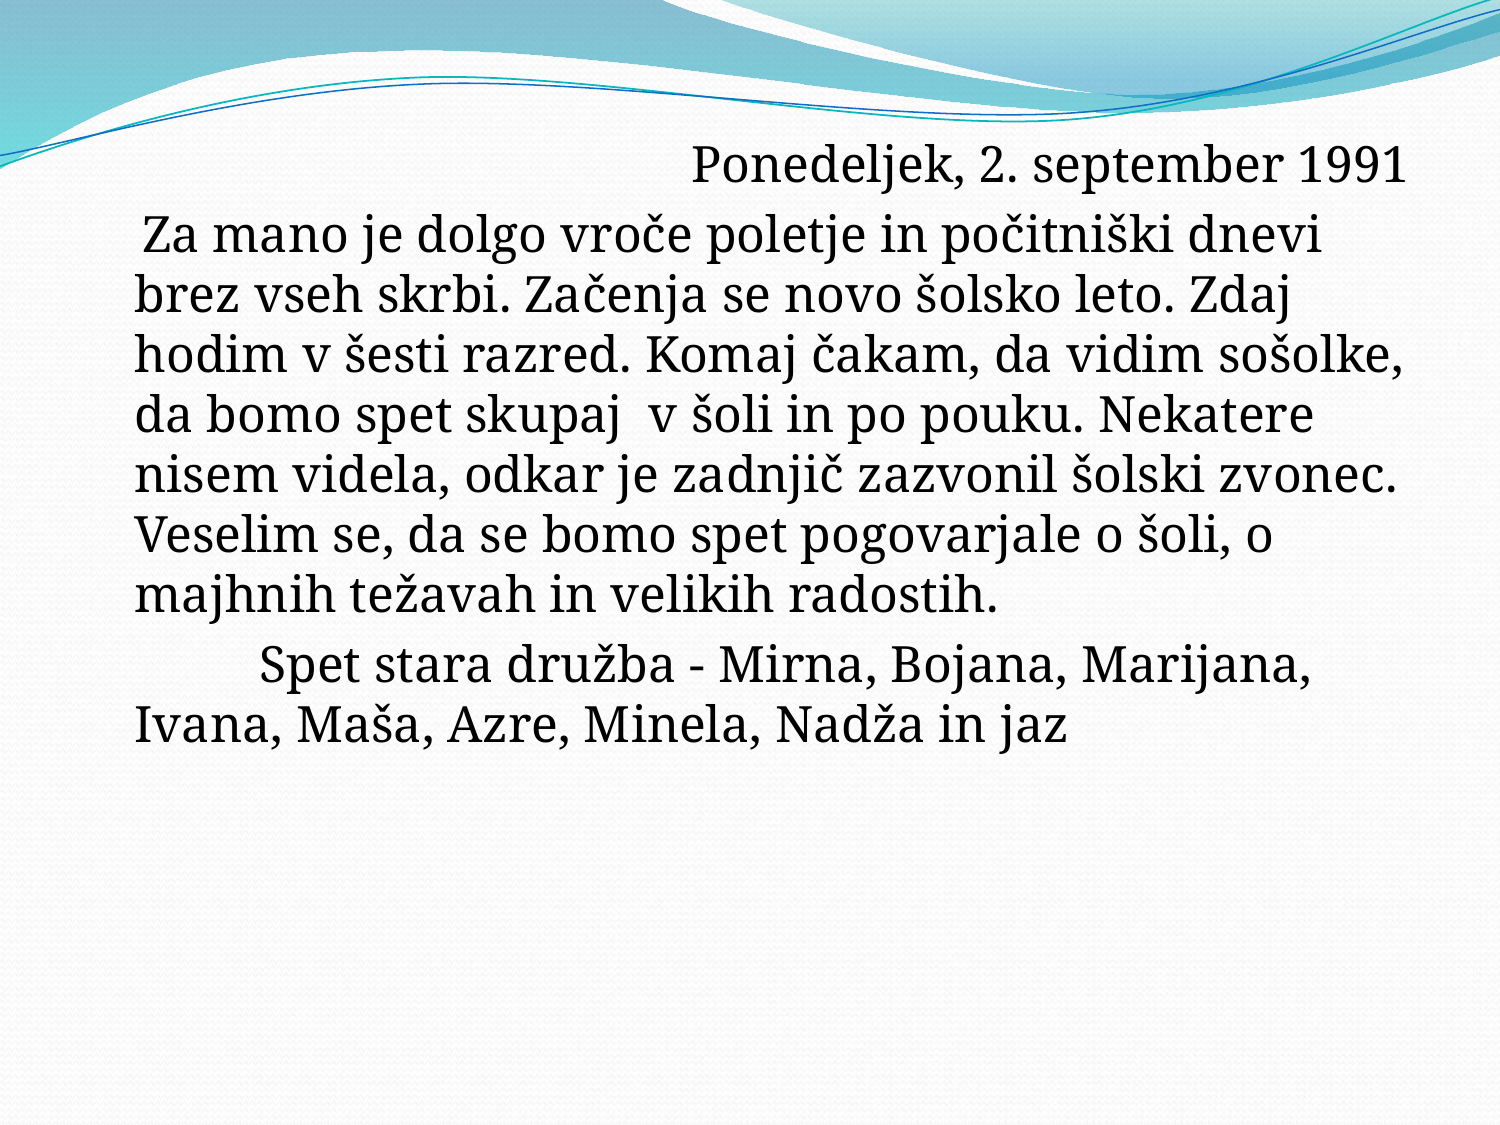

#
Ponedeljek, 2. september 1991
 Za mano je dolgo vroče poletje in počitniški dnevi brez vseh skrbi. Začenja se novo šolsko leto. Zdaj hodim v šesti razred. Komaj čakam, da vidim sošolke, da bomo spet skupaj v šoli in po pouku. Nekatere nisem videla, odkar je zadnjič zazvonil šolski zvonec. Veselim se, da se bomo spet pogovarjale o šoli, o majhnih težavah in velikih radostih.
 Spet stara družba - Mirna, Bojana, Marijana, Ivana, Maša, Azre, Minela, Nadža in jaz